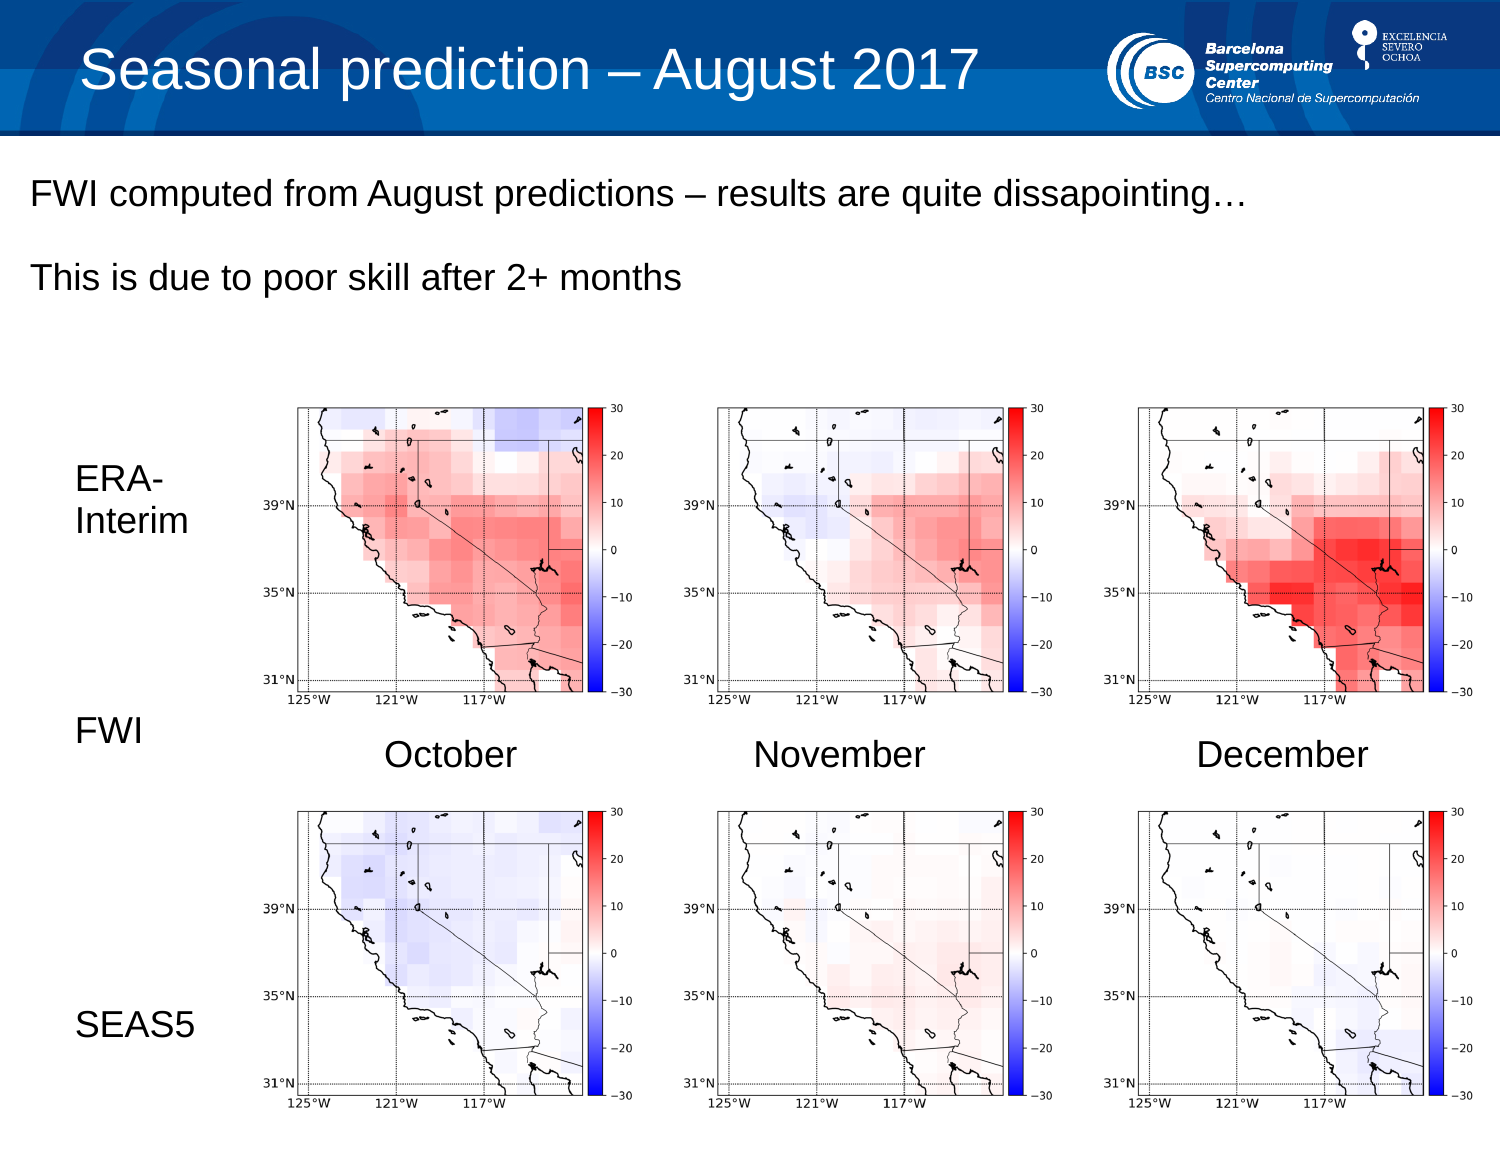

# Seasonal prediction – August 2017
FWI computed from August predictions – results are quite dissapointing…
This is due to poor skill after 2+ months
ERA-
Interim
FWI
SEAS5
		October				November				December